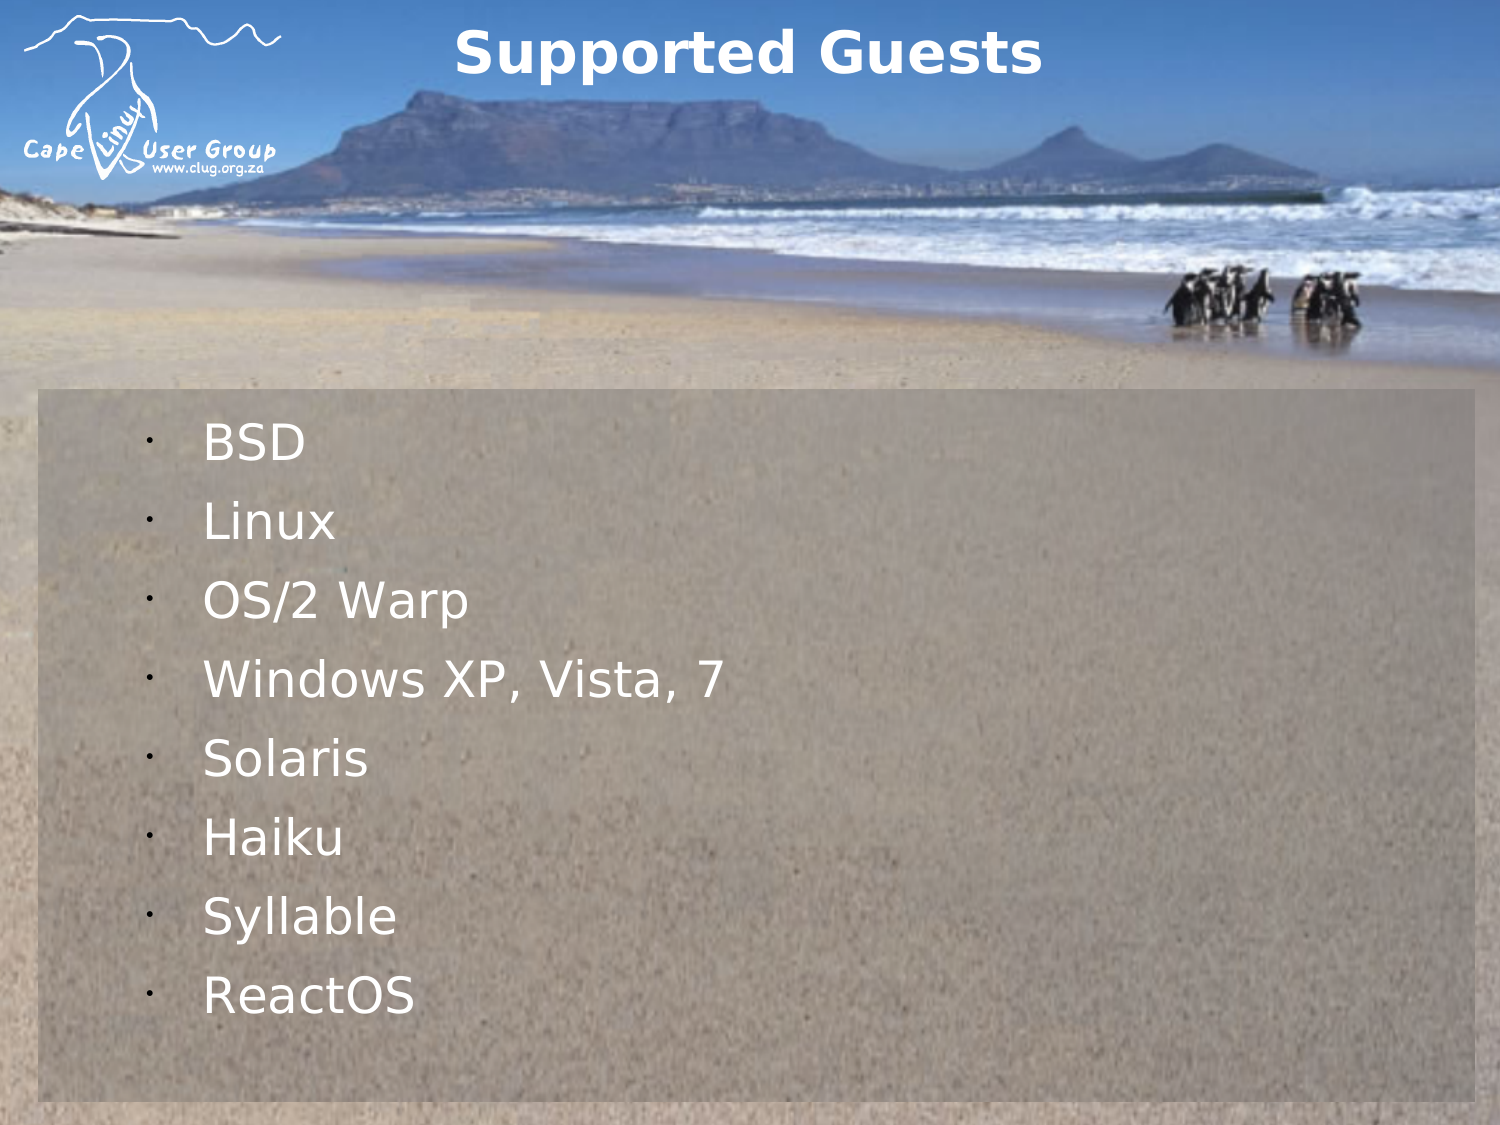

# Supported Guests
BSD
Linux
OS/2 Warp
Windows XP, Vista, 7
Solaris
Haiku
Syllable
ReactOS